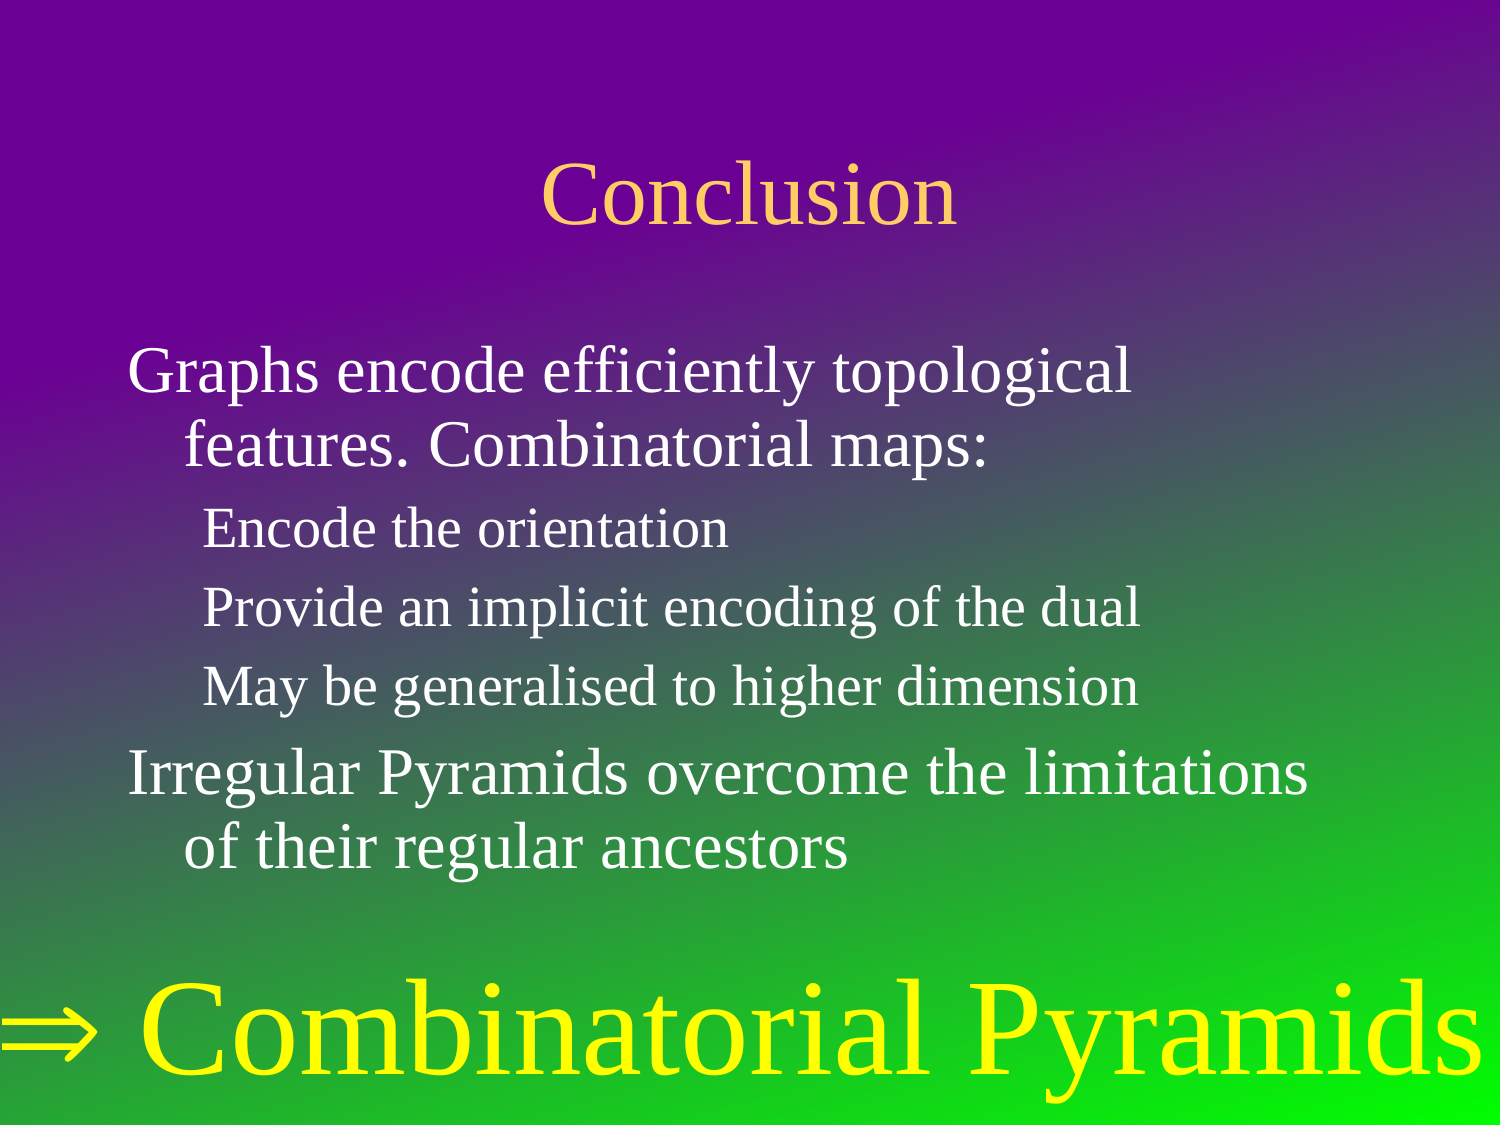

# Conclusion
Graphs encode efficiently topological features. Combinatorial maps:
Encode the orientation
Provide an implicit encoding of the dual
May be generalised to higher dimension
Irregular Pyramids overcome the limitations of their regular ancestors
 Combinatorial Pyramids